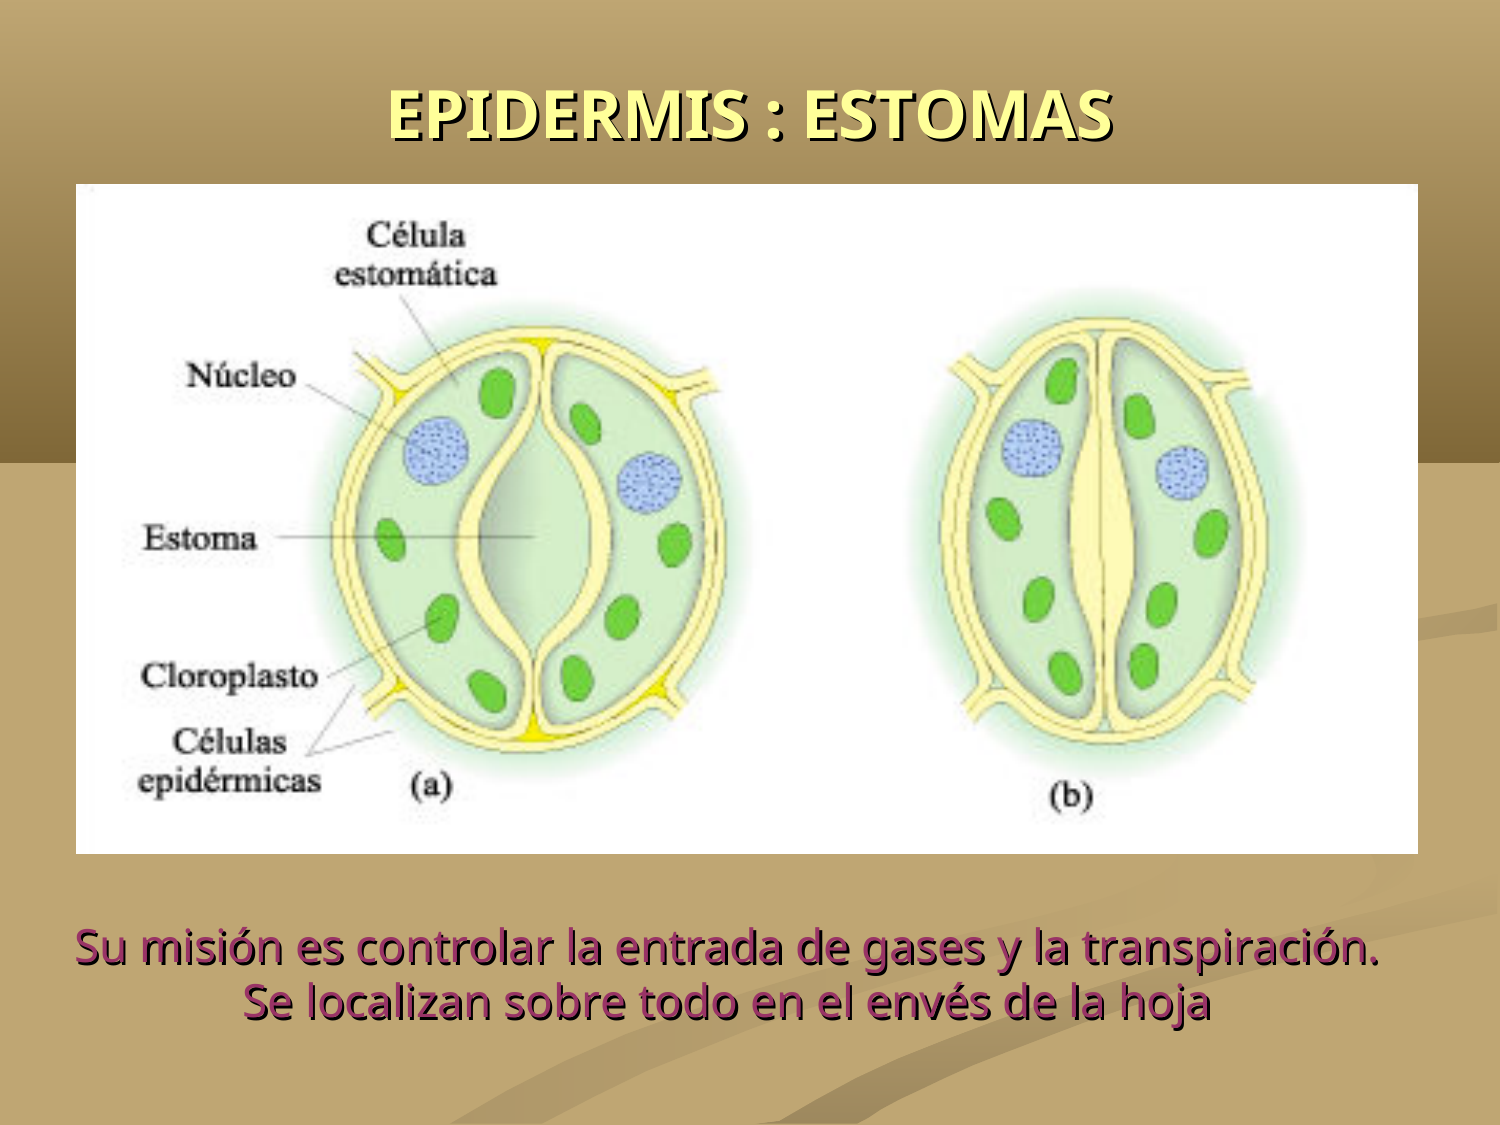

# EPIDERMIS : ESTOMAS
Su misión es controlar la entrada de gases y la transpiración.
Se localizan sobre todo en el envés de la hoja